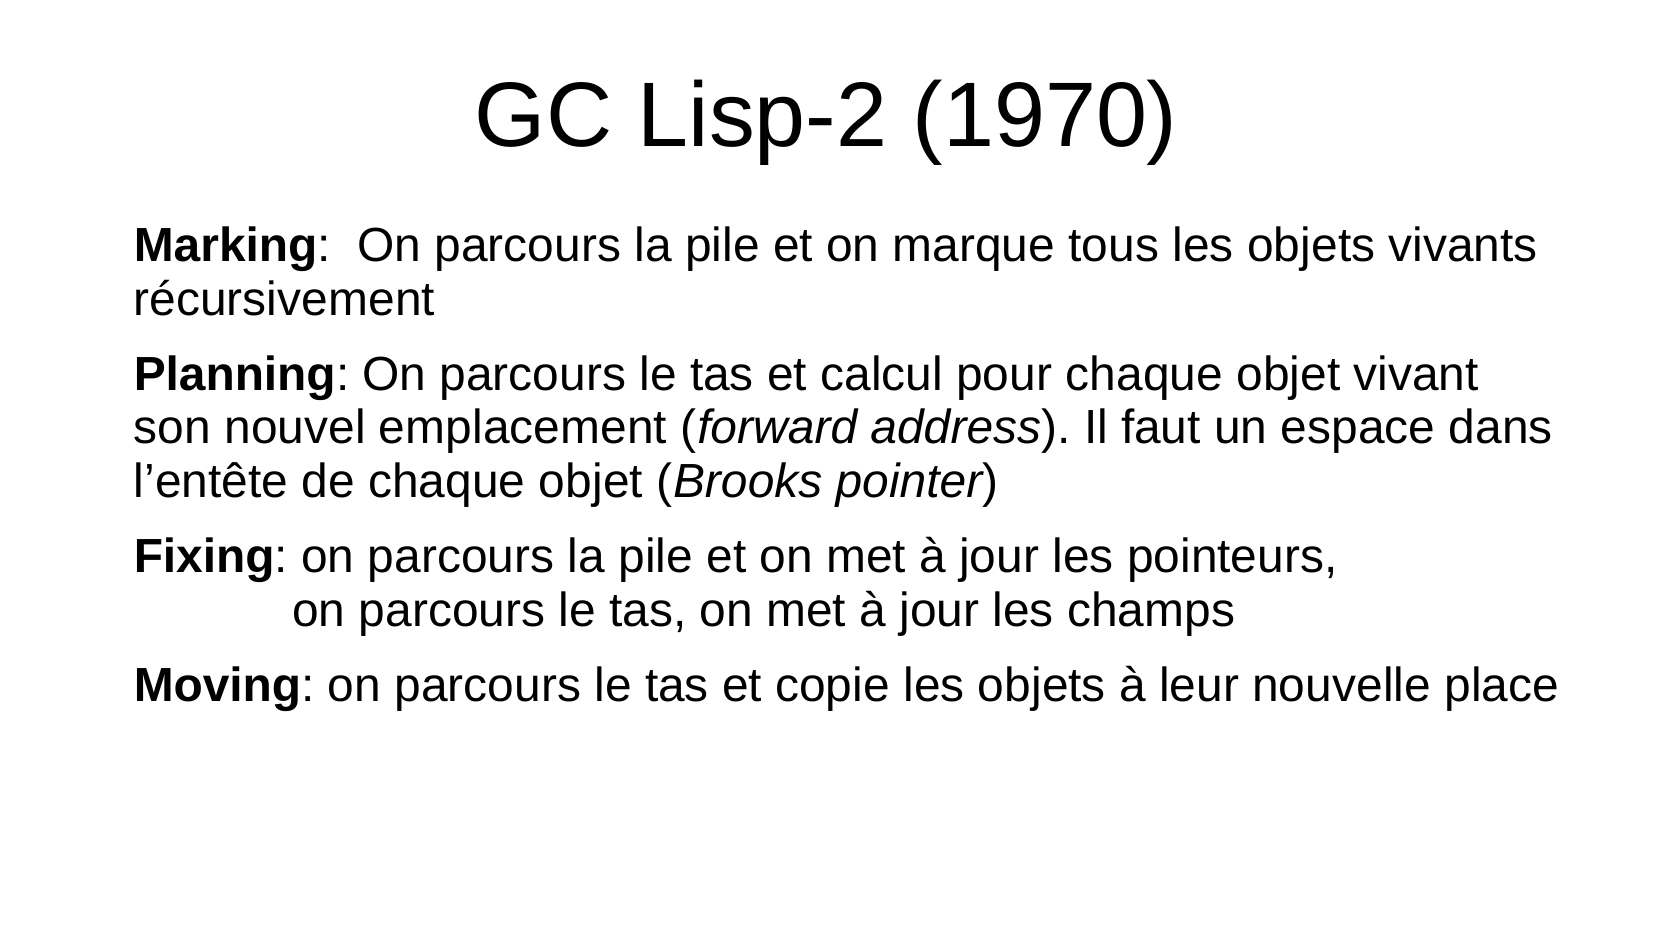

# GC Lisp-2 (1970)
Marking: On parcours la pile et on marque tous les objets vivants récursivement
Planning: On parcours le tas et calcul pour chaque objet vivant son nouvel emplacement (forward address). Il faut un espace dans l’entête de chaque objet (Brooks pointer)
Fixing: on parcours la pile et on met à jour les pointeurs,
 on parcours le tas, on met à jour les champs
Moving: on parcours le tas et copie les objets à leur nouvelle place